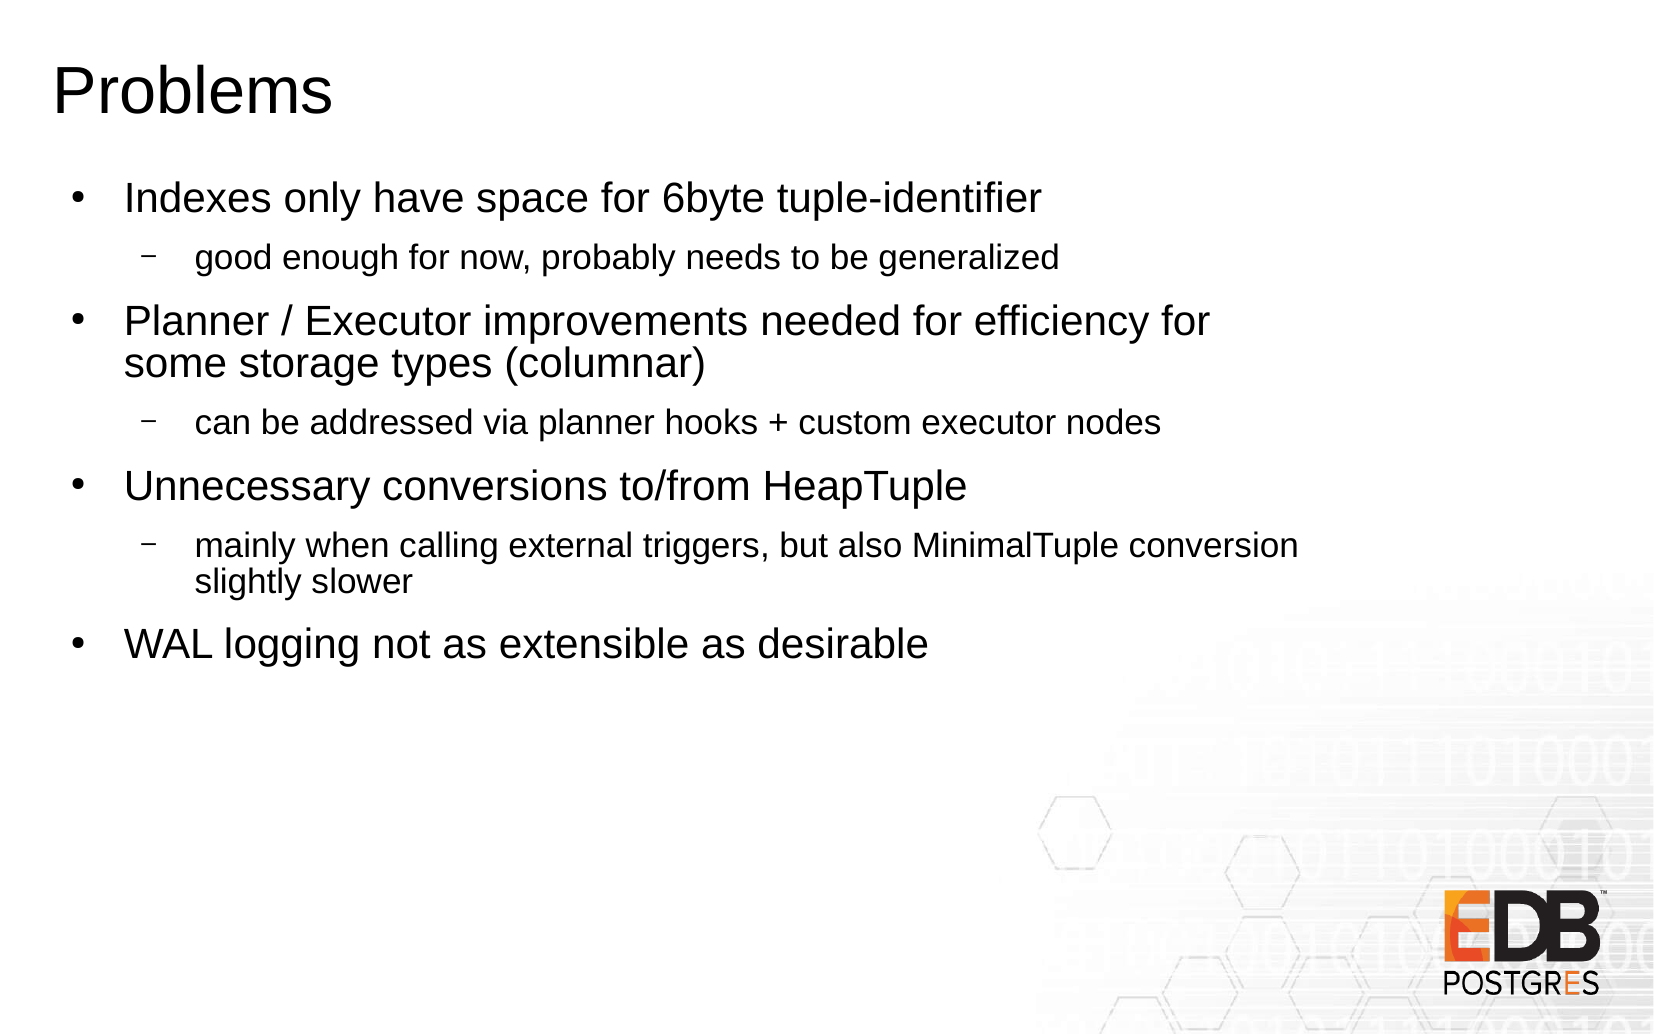

# Problems
Indexes only have space for 6byte tuple-identifier
good enough for now, probably needs to be generalized
Planner / Executor improvements needed for efficiency for some storage types (columnar)
can be addressed via planner hooks + custom executor nodes
Unnecessary conversions to/from HeapTuple
mainly when calling external triggers, but also MinimalTuple conversion slightly slower
WAL logging not as extensible as desirable